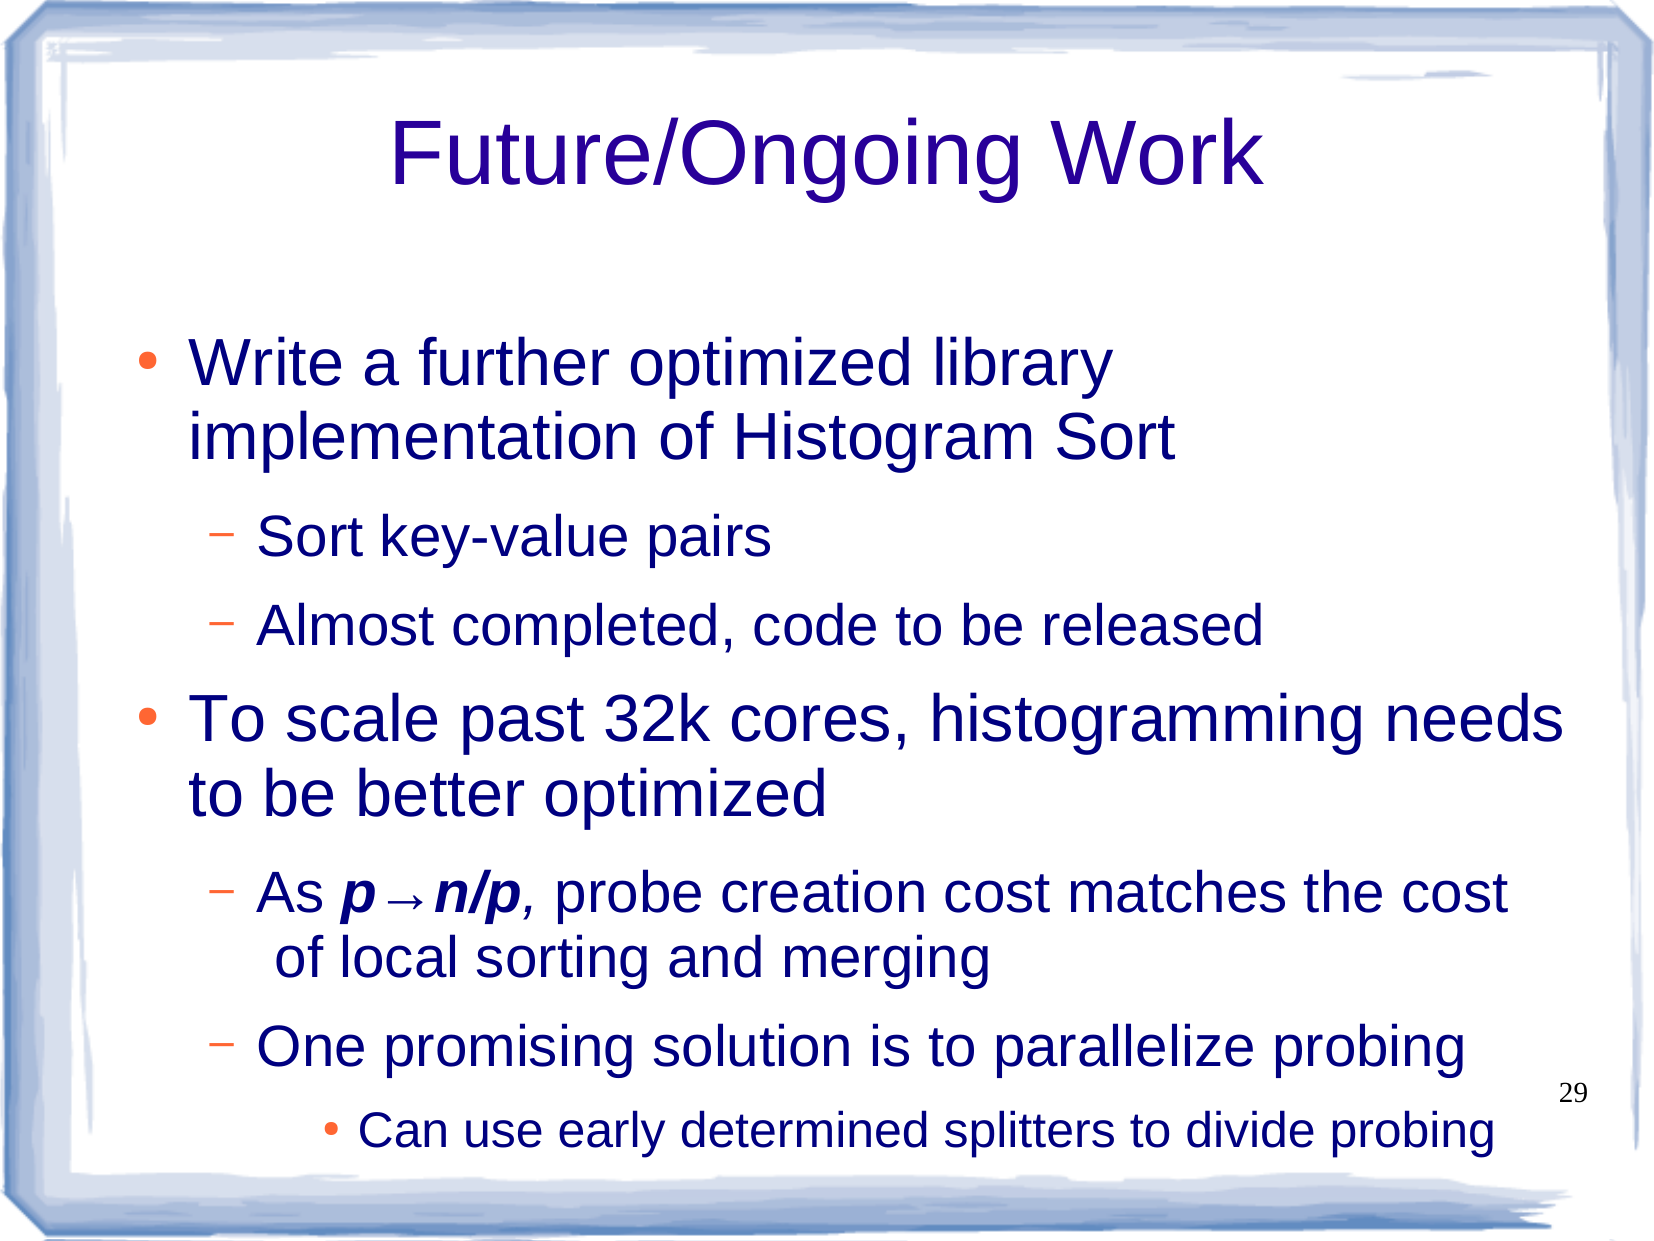

# Future/Ongoing Work
Write a further optimized library implementation of Histogram Sort
Sort key-value pairs
Almost completed, code to be released
To scale past 32k cores, histogramming needs to be better optimized
As p→n/p, probe creation cost matches the cost of local sorting and merging
One promising solution is to parallelize probing
Can use early determined splitters to divide probing
29